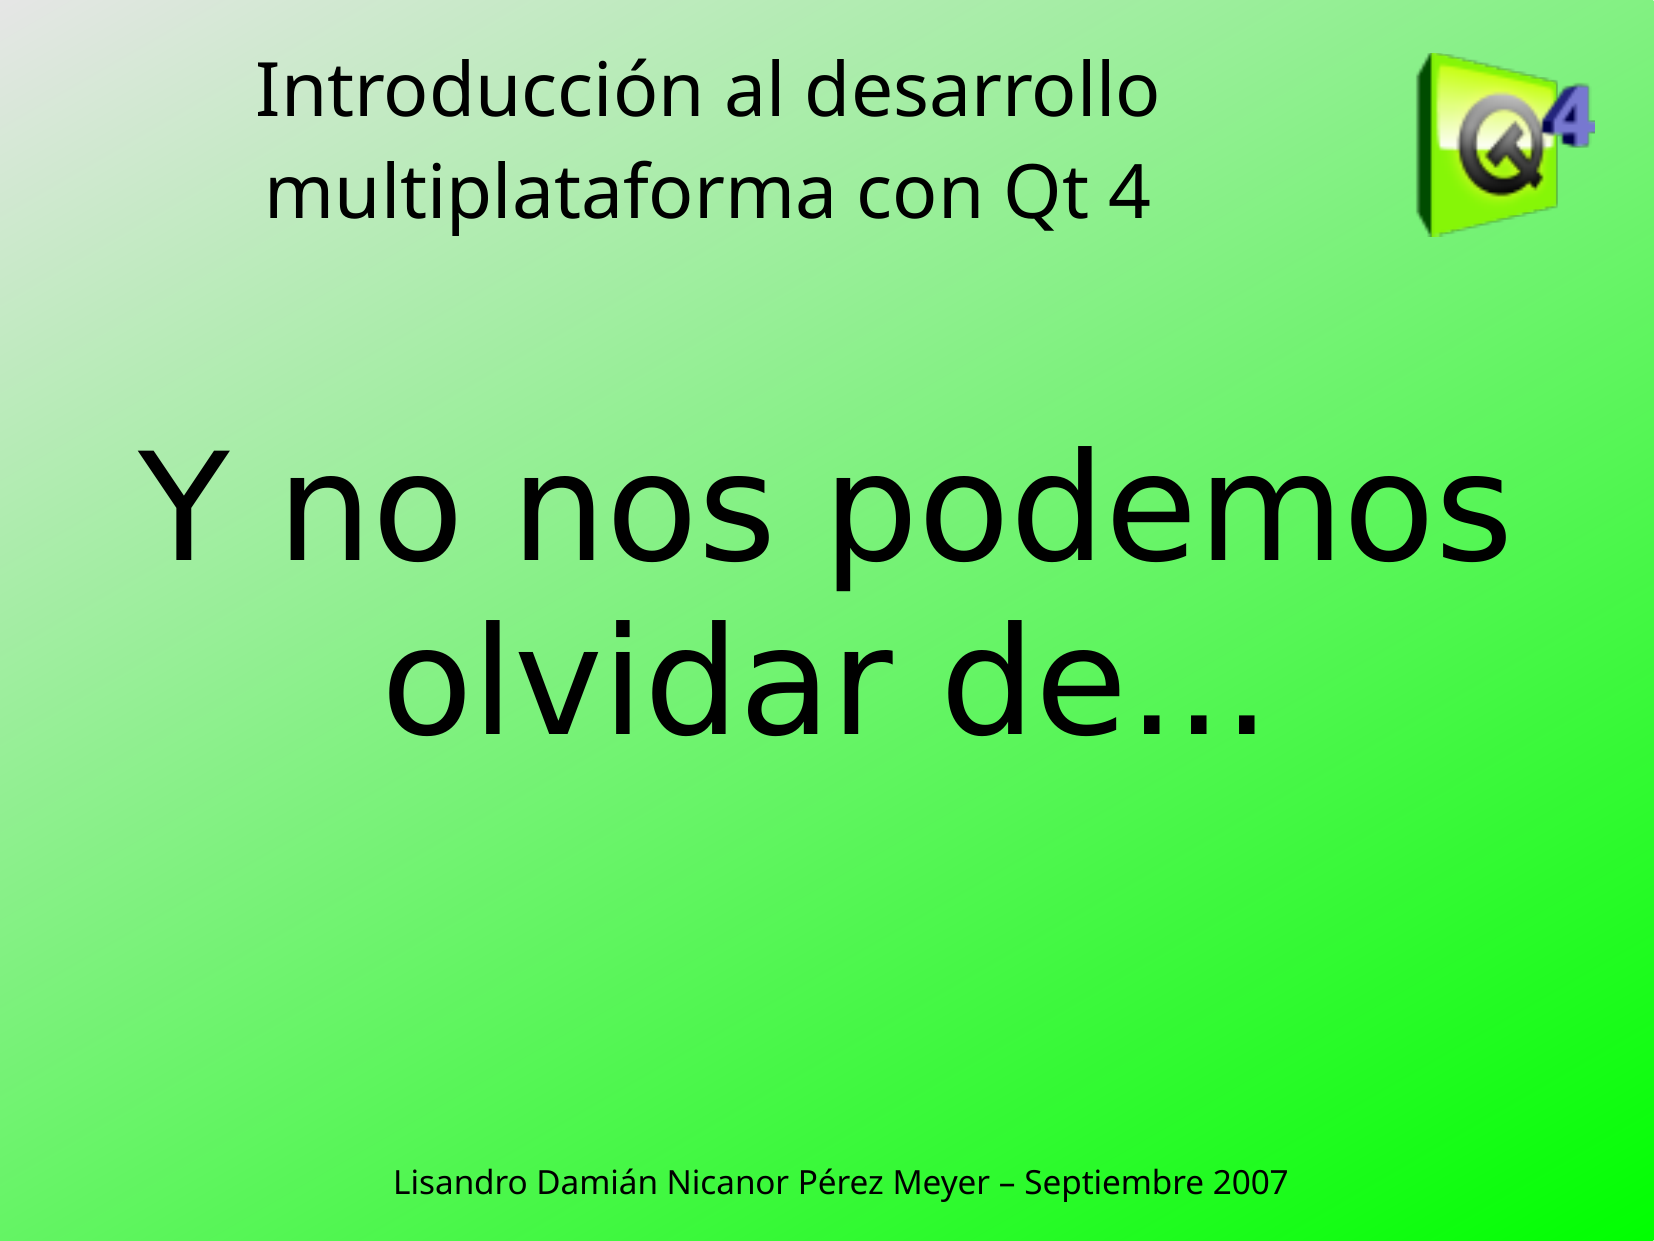

# Introducción al desarrollo multiplataforma con Qt 4
Y no nos podemos olvidar de...
Lisandro Damián Nicanor Pérez Meyer – Septiembre 2007